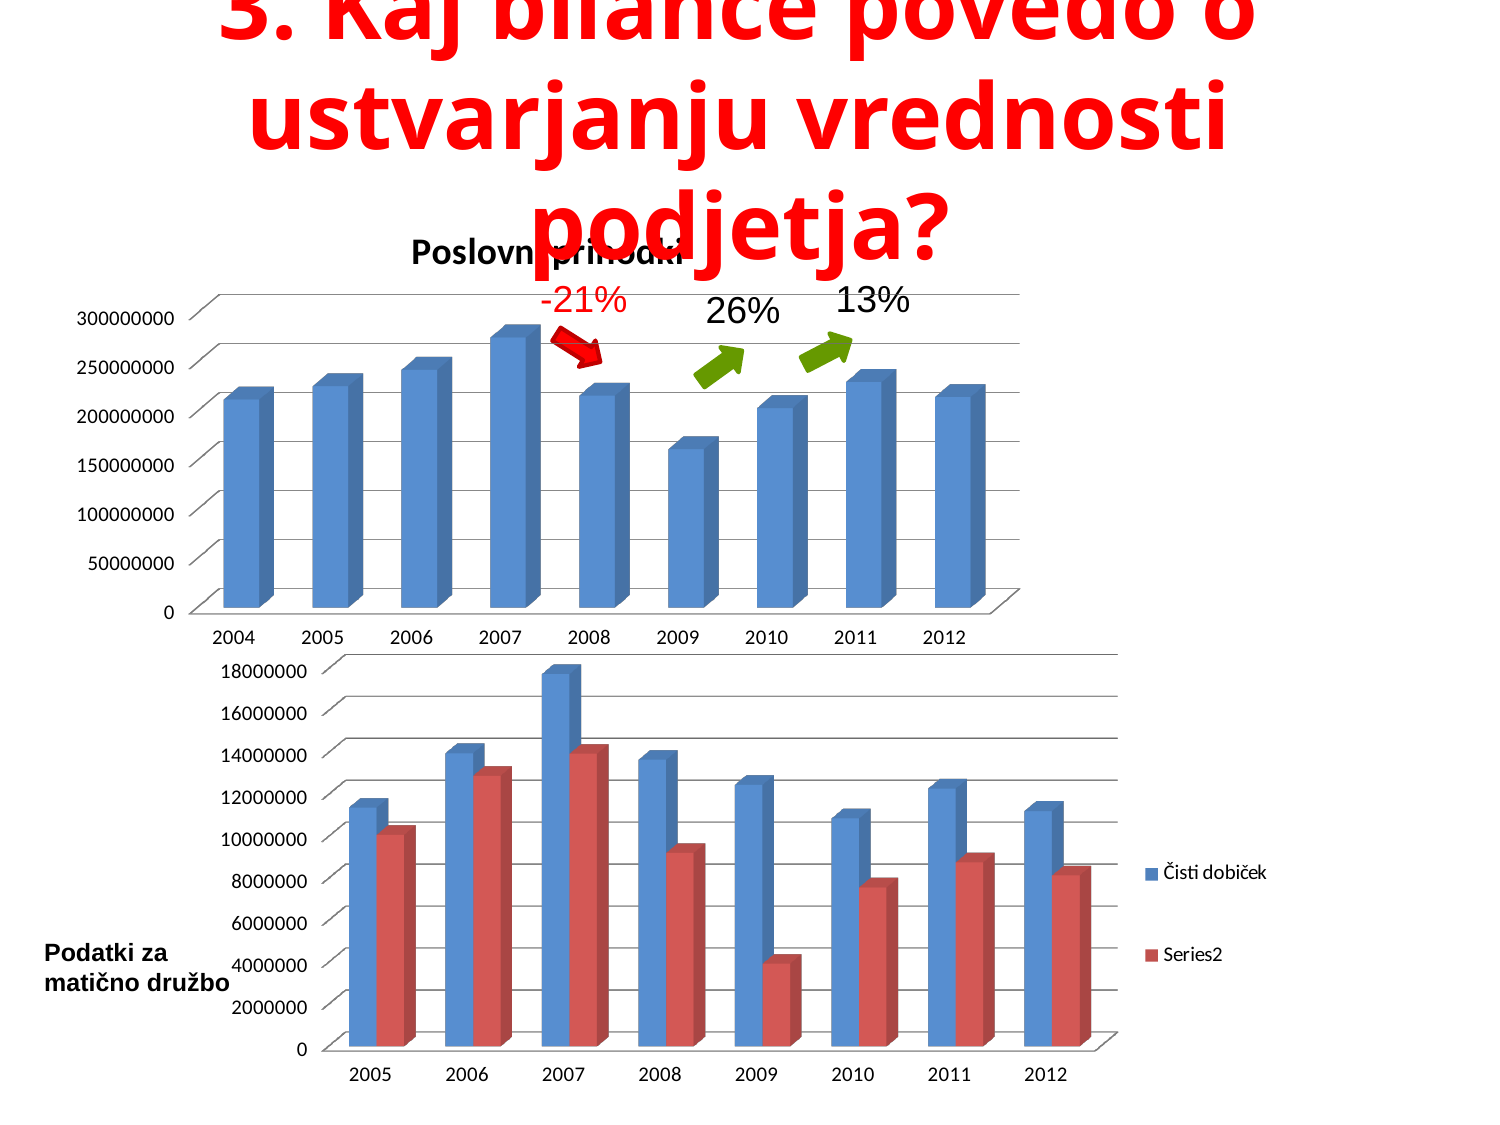

3. Kaj bilance povedo o ustvarjanju vrednosti podjetja?
#
[unsupported chart]
-21%
13%
26%
[unsupported chart]
Podatki za matično družbo